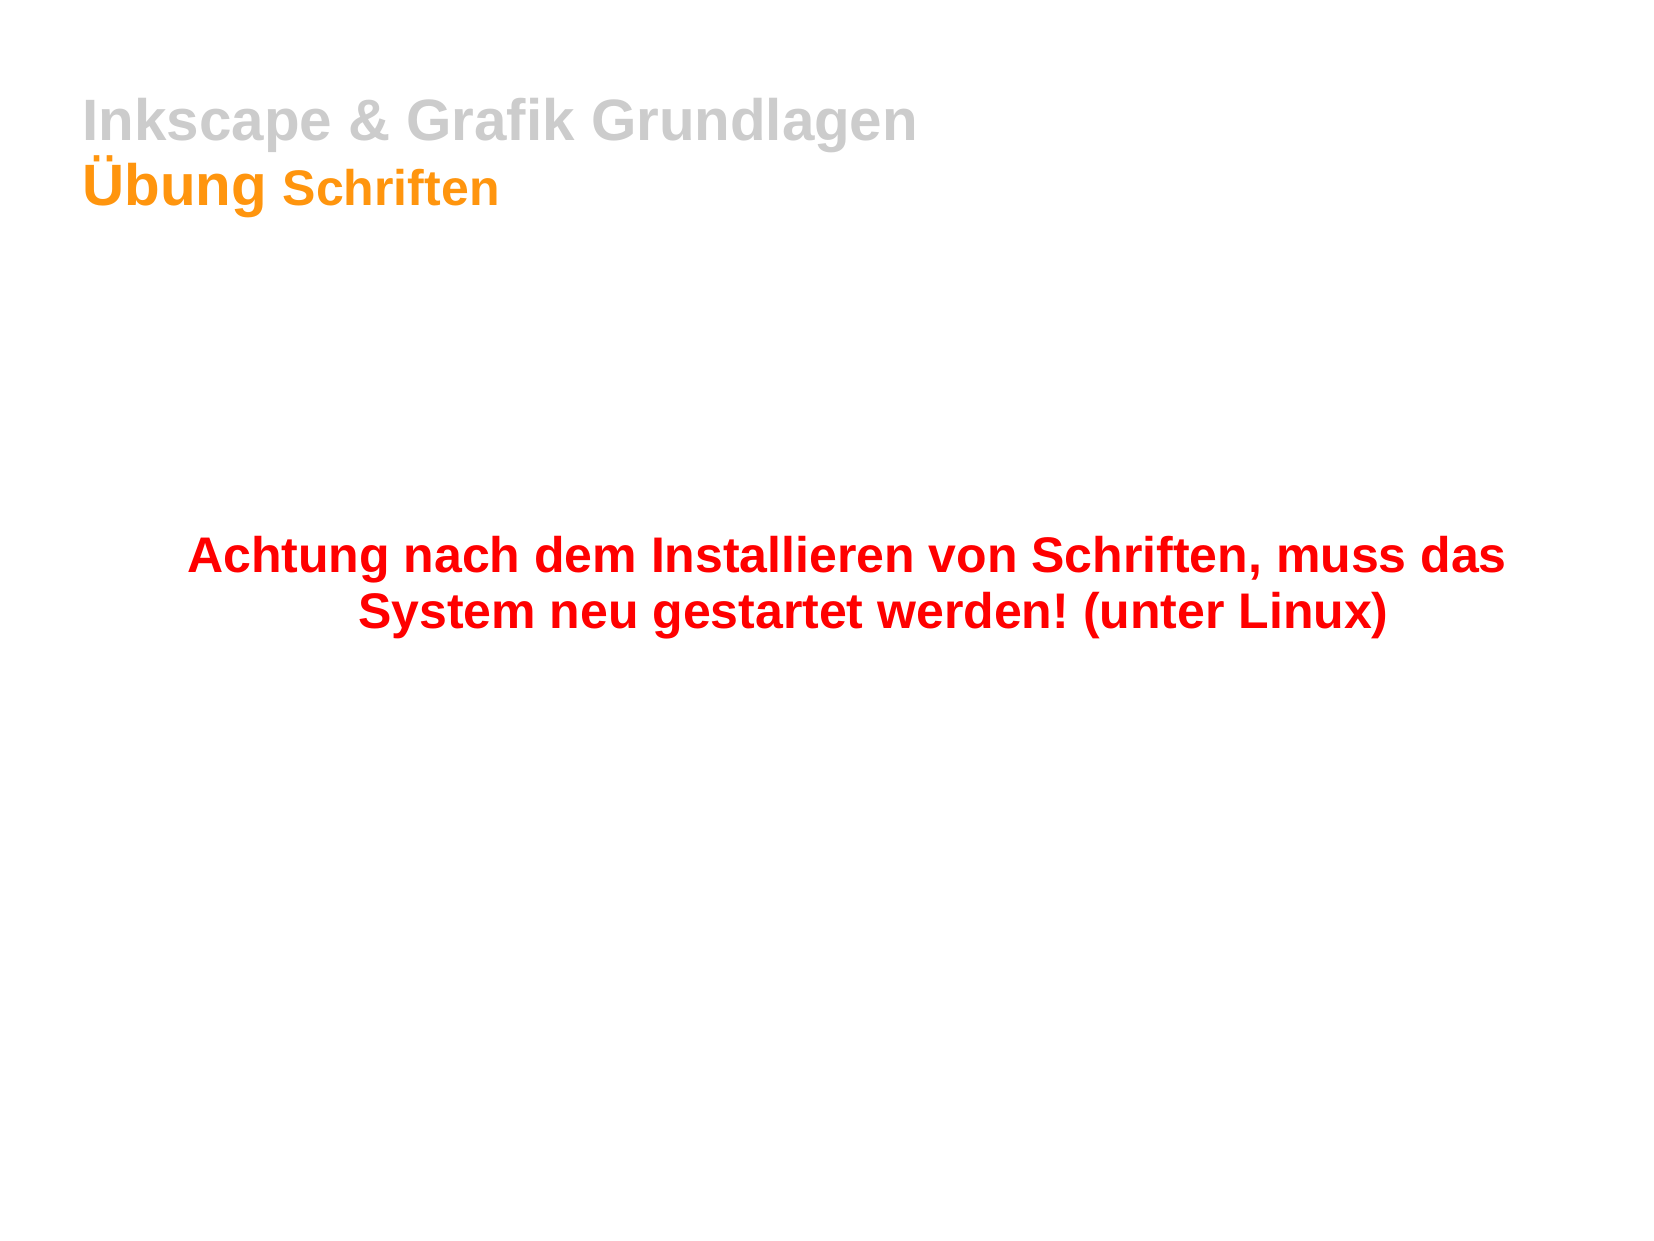

# Inkscape & Grafik Grundlagen Übung Schriften
Achtung nach dem Installieren von Schriften, muss das System neu gestartet werden! (unter Linux)